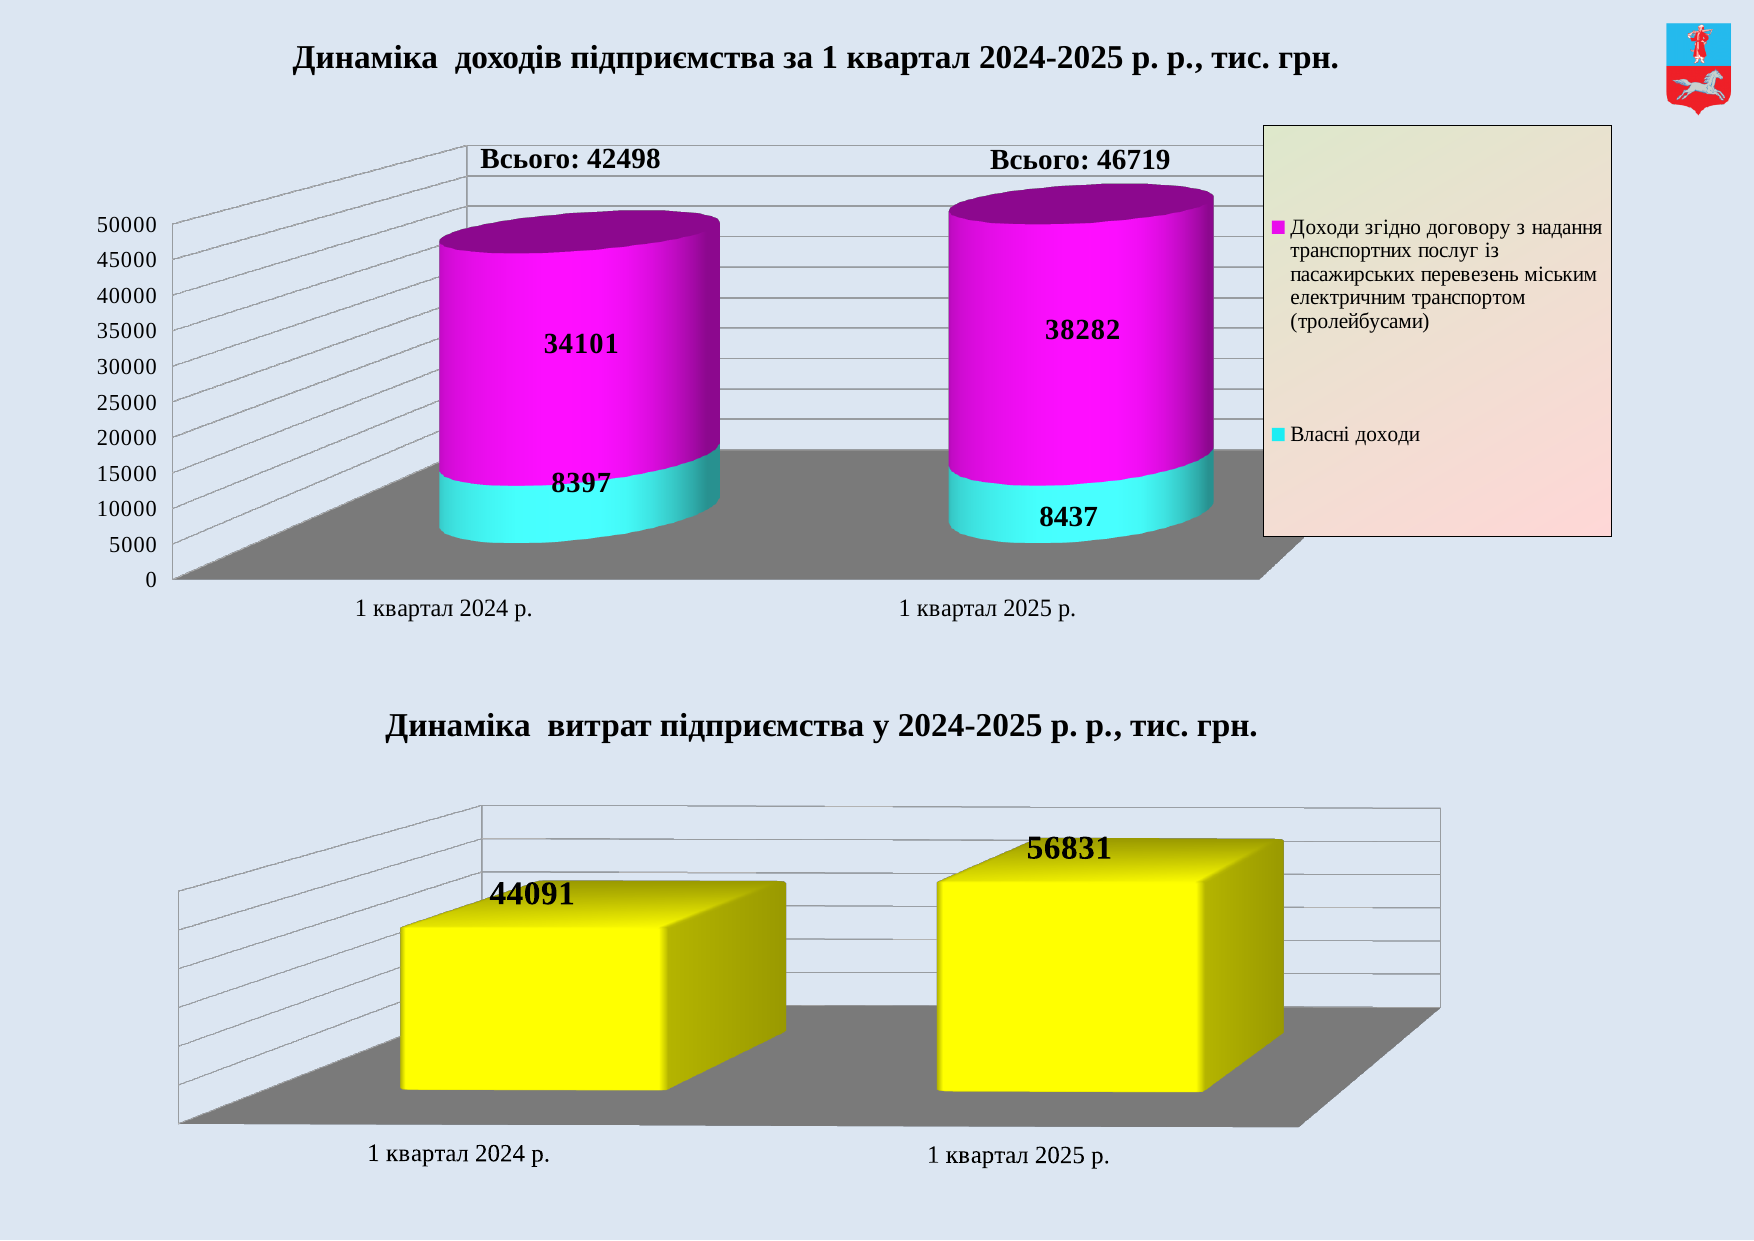

Динаміка доходів підприємства за 1 квартал 2024-2025 р. р., тис. грн.
[unsupported chart]
Всього: 42498
Всього: 46719
8437
Динаміка витрат підприємства у 2024-2025 р. р., тис. грн.
[unsupported chart]